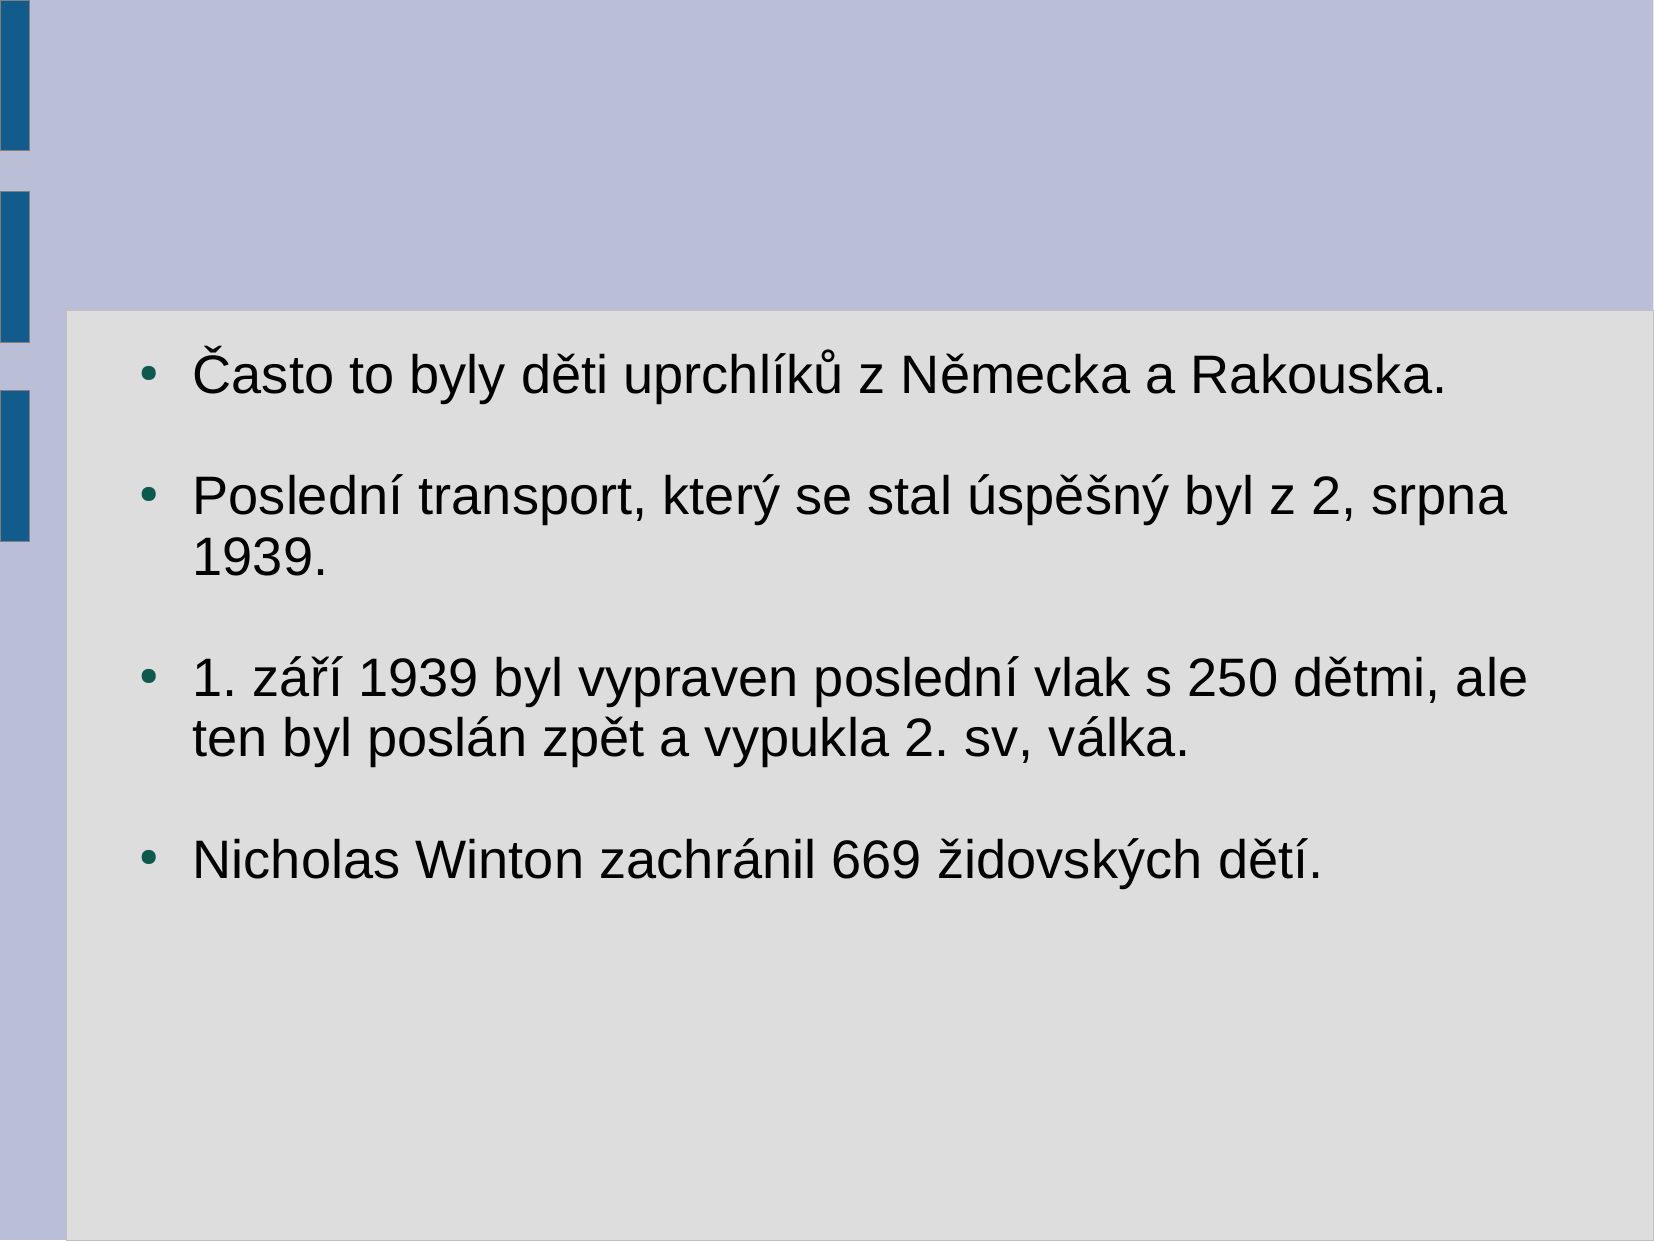

#
Často to byly děti uprchlíků z Německa a Rakouska.
Poslední transport, který se stal úspěšný byl z 2, srpna 1939.
1. září 1939 byl vypraven poslední vlak s 250 dětmi, ale ten byl poslán zpět a vypukla 2. sv, válka.
Nicholas Winton zachránil 669 židovských dětí.